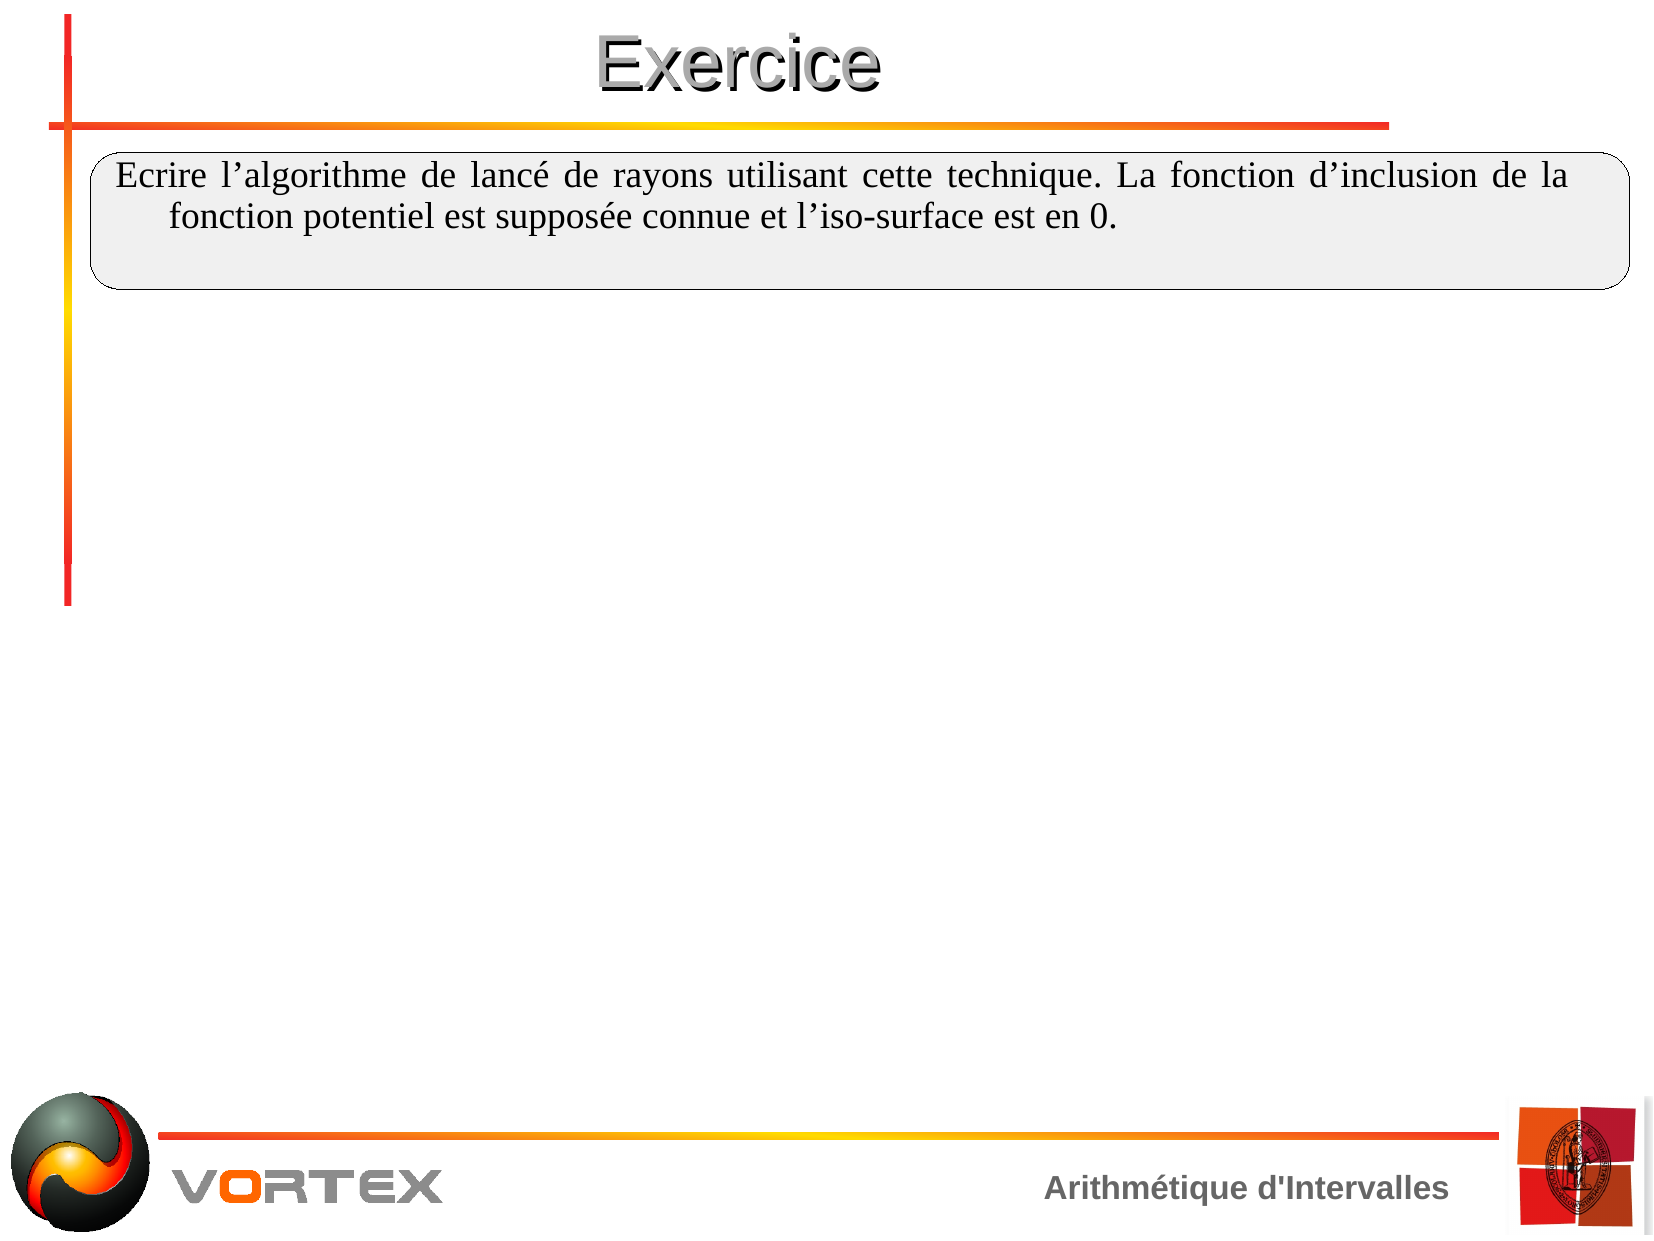

# Exercice
Ecrire l’algorithme de lancé de rayons utilisant cette technique. La fonction d’inclusion de la fonction potentiel est supposée connue et l’iso-surface est en 0.